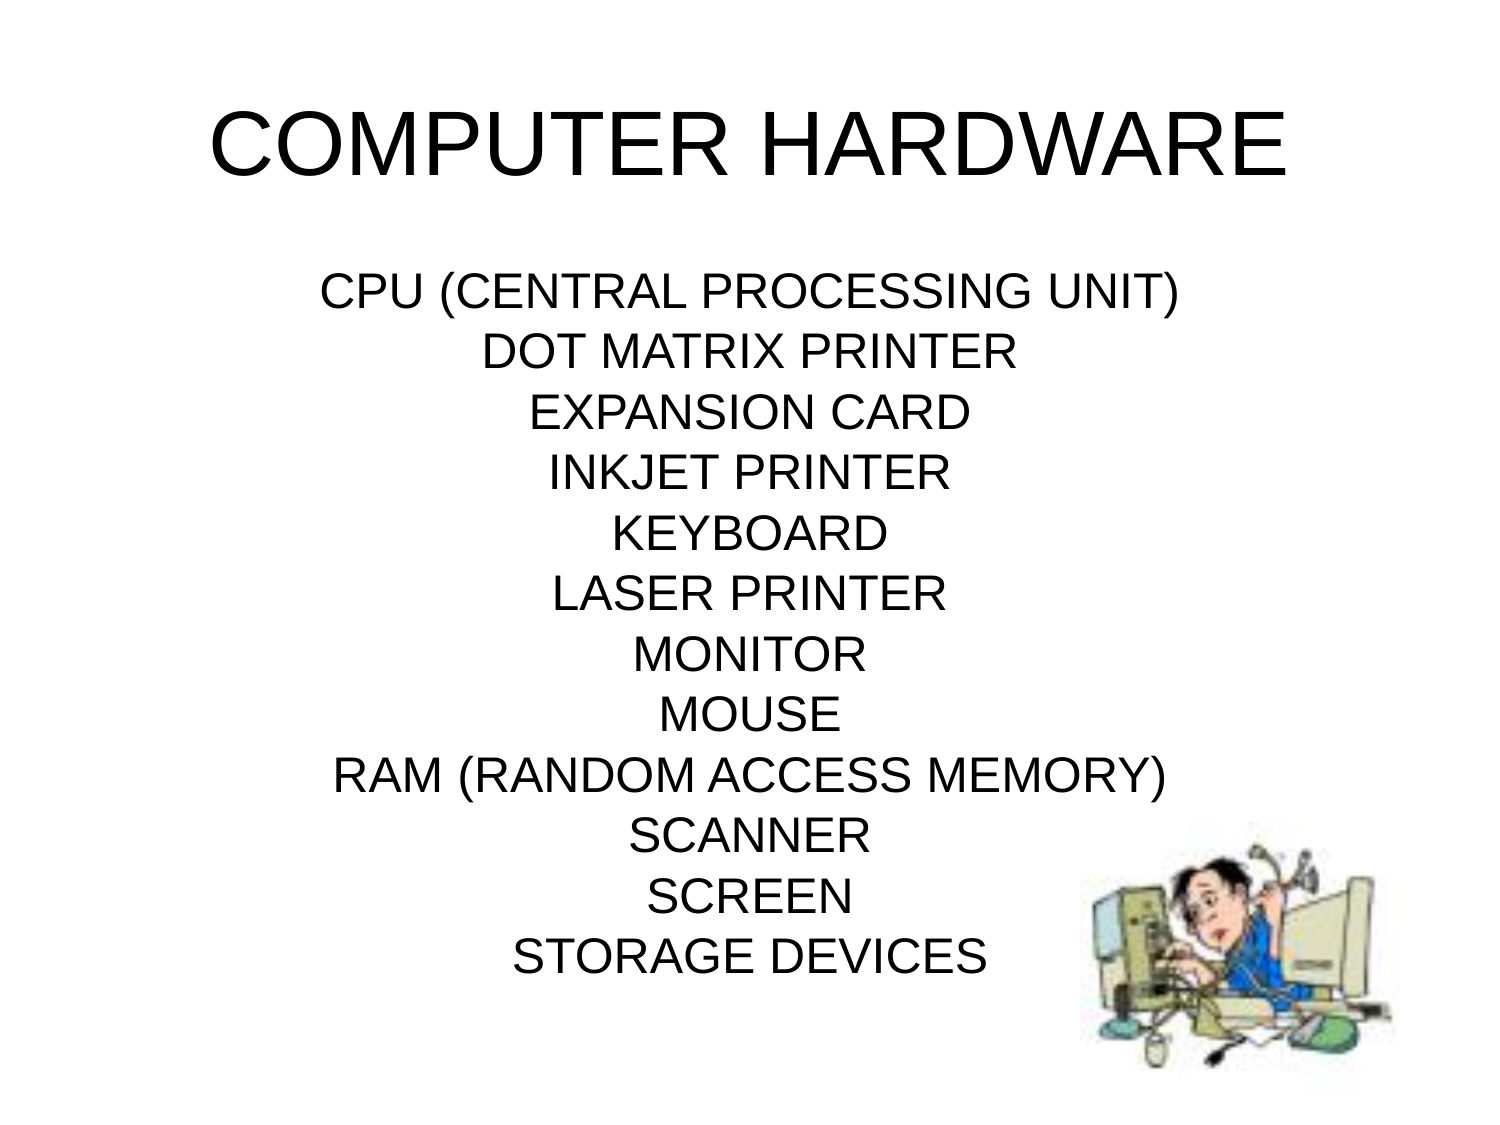

# COMPUTER HARDWARE
CPU (CENTRAL PROCESSING UNIT)‏
DOT MATRIX PRINTER
EXPANSION CARD
INKJET PRINTER
KEYBOARD
LASER PRINTER
MONITOR
MOUSE
RAM (RANDOM ACCESS MEMORY)‏
SCANNER
SCREEN
STORAGE DEVICES